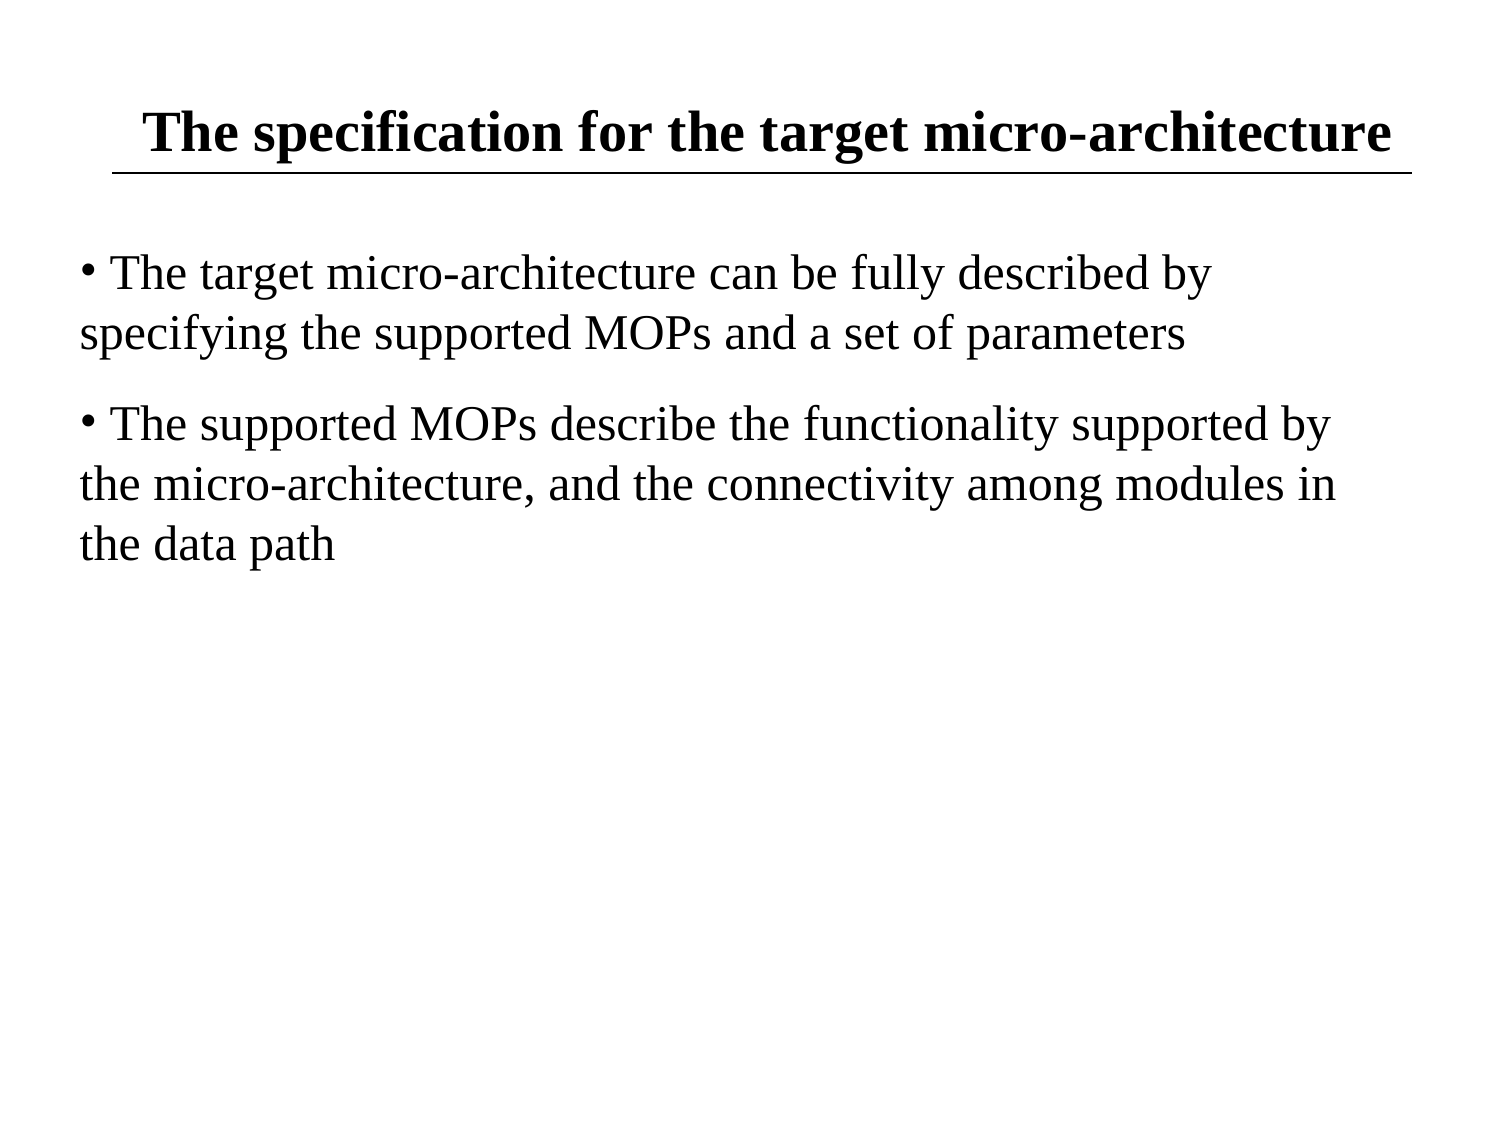

# The specification for the target micro-architecture
 The target micro-architecture can be fully described by specifying the supported MOPs and a set of parameters
 The supported MOPs describe the functionality supported by the micro-architecture, and the connectivity among modules in the data path